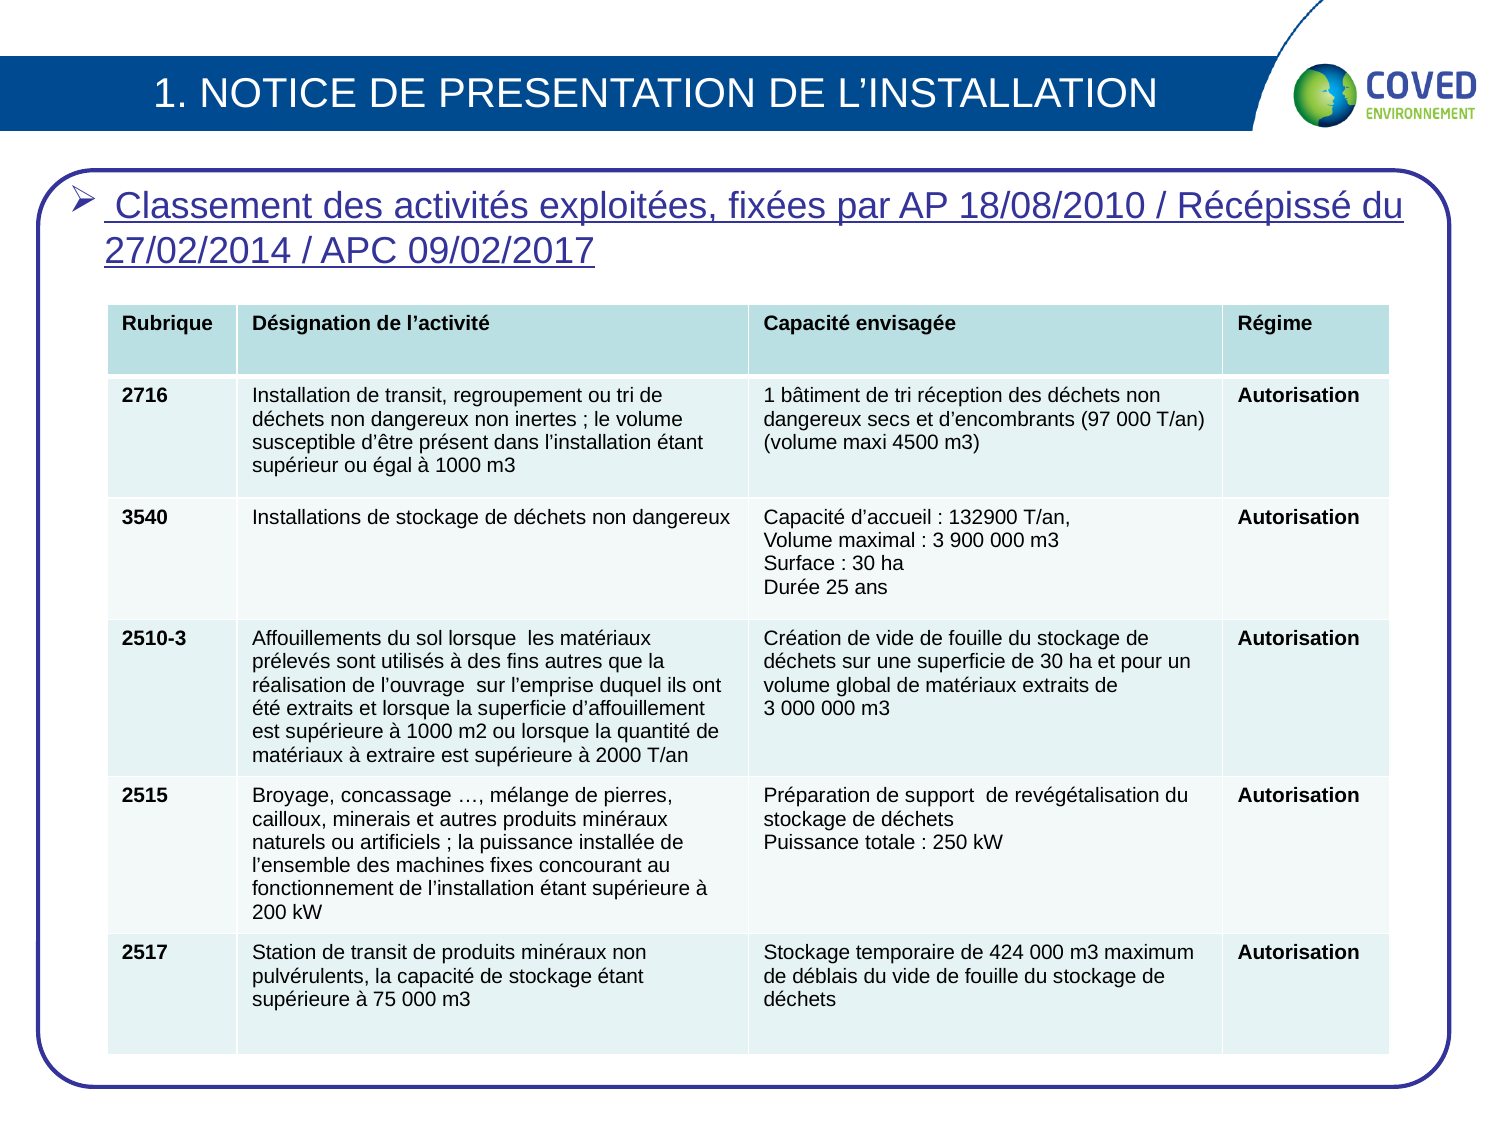

1. NOTICE DE PRESENTATION DE L’INSTALLATION
 Classement des activités exploitées, fixées par AP 18/08/2010 / Récépissé du 27/02/2014 / APC 09/02/2017
| Rubrique | Désignation de l’activité | Capacité envisagée | Régime |
| --- | --- | --- | --- |
| 2716 | Installation de transit, regroupement ou tri de déchets non dangereux non inertes ; le volume susceptible d’être présent dans l’installation étant supérieur ou égal à 1000 m3 | 1 bâtiment de tri réception des déchets non dangereux secs et d’encombrants (97 000 T/an) (volume maxi 4500 m3) | Autorisation |
| 3540 | Installations de stockage de déchets non dangereux | Capacité d’accueil : 132900 T/an, Volume maximal : 3 900 000 m3 Surface : 30 ha Durée 25 ans | Autorisation |
| 2510-3 | Affouillements du sol lorsque les matériaux prélevés sont utilisés à des fins autres que la réalisation de l’ouvrage sur l’emprise duquel ils ont été extraits et lorsque la superficie d’affouillement est supérieure à 1000 m2 ou lorsque la quantité de matériaux à extraire est supérieure à 2000 T/an | Création de vide de fouille du stockage de déchets sur une superficie de 30 ha et pour un volume global de matériaux extraits de 3 000 000 m3 | Autorisation |
| 2515 | Broyage, concassage …, mélange de pierres, cailloux, minerais et autres produits minéraux naturels ou artificiels ; la puissance installée de l’ensemble des machines fixes concourant au fonctionnement de l’installation étant supérieure à 200 kW | Préparation de support de revégétalisation du stockage de déchets Puissance totale : 250 kW | Autorisation |
| 2517 | Station de transit de produits minéraux non pulvérulents, la capacité de stockage étant supérieure à 75 000 m3 | Stockage temporaire de 424 000 m3 maximum de déblais du vide de fouille du stockage de déchets | Autorisation |